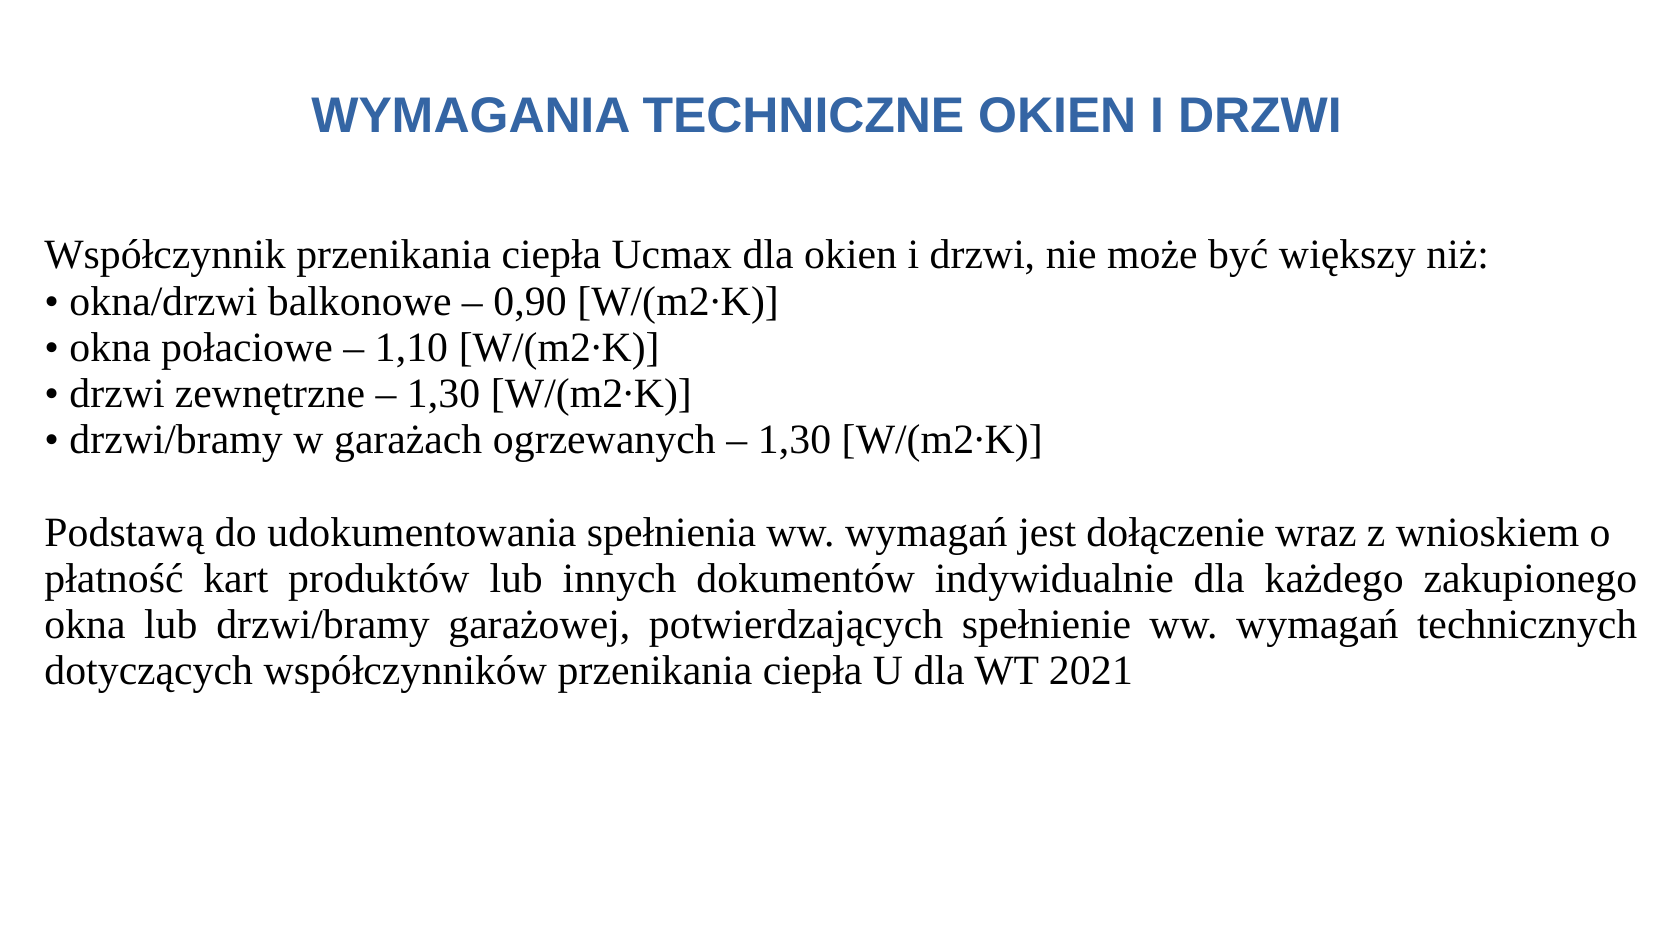

# WYMAGANIA TECHNICZNE OKIEN I DRZWI
Współczynnik przenikania ciepła Ucmax dla okien i drzwi, nie może być większy niż:
• okna/drzwi balkonowe – 0,90 [W/(m2∙K)]
• okna połaciowe – 1,10 [W/(m2∙K)]
• drzwi zewnętrzne – 1,30 [W/(m2∙K)]
• drzwi/bramy w garażach ogrzewanych – 1,30 [W/(m2∙K)]
Podstawą do udokumentowania spełnienia ww. wymagań jest dołączenie wraz z wnioskiem o
płatność kart produktów lub innych dokumentów indywidualnie dla każdego zakupionego okna lub drzwi/bramy garażowej, potwierdzających spełnienie ww. wymagań technicznych dotyczących współczynników przenikania ciepła U dla WT 2021